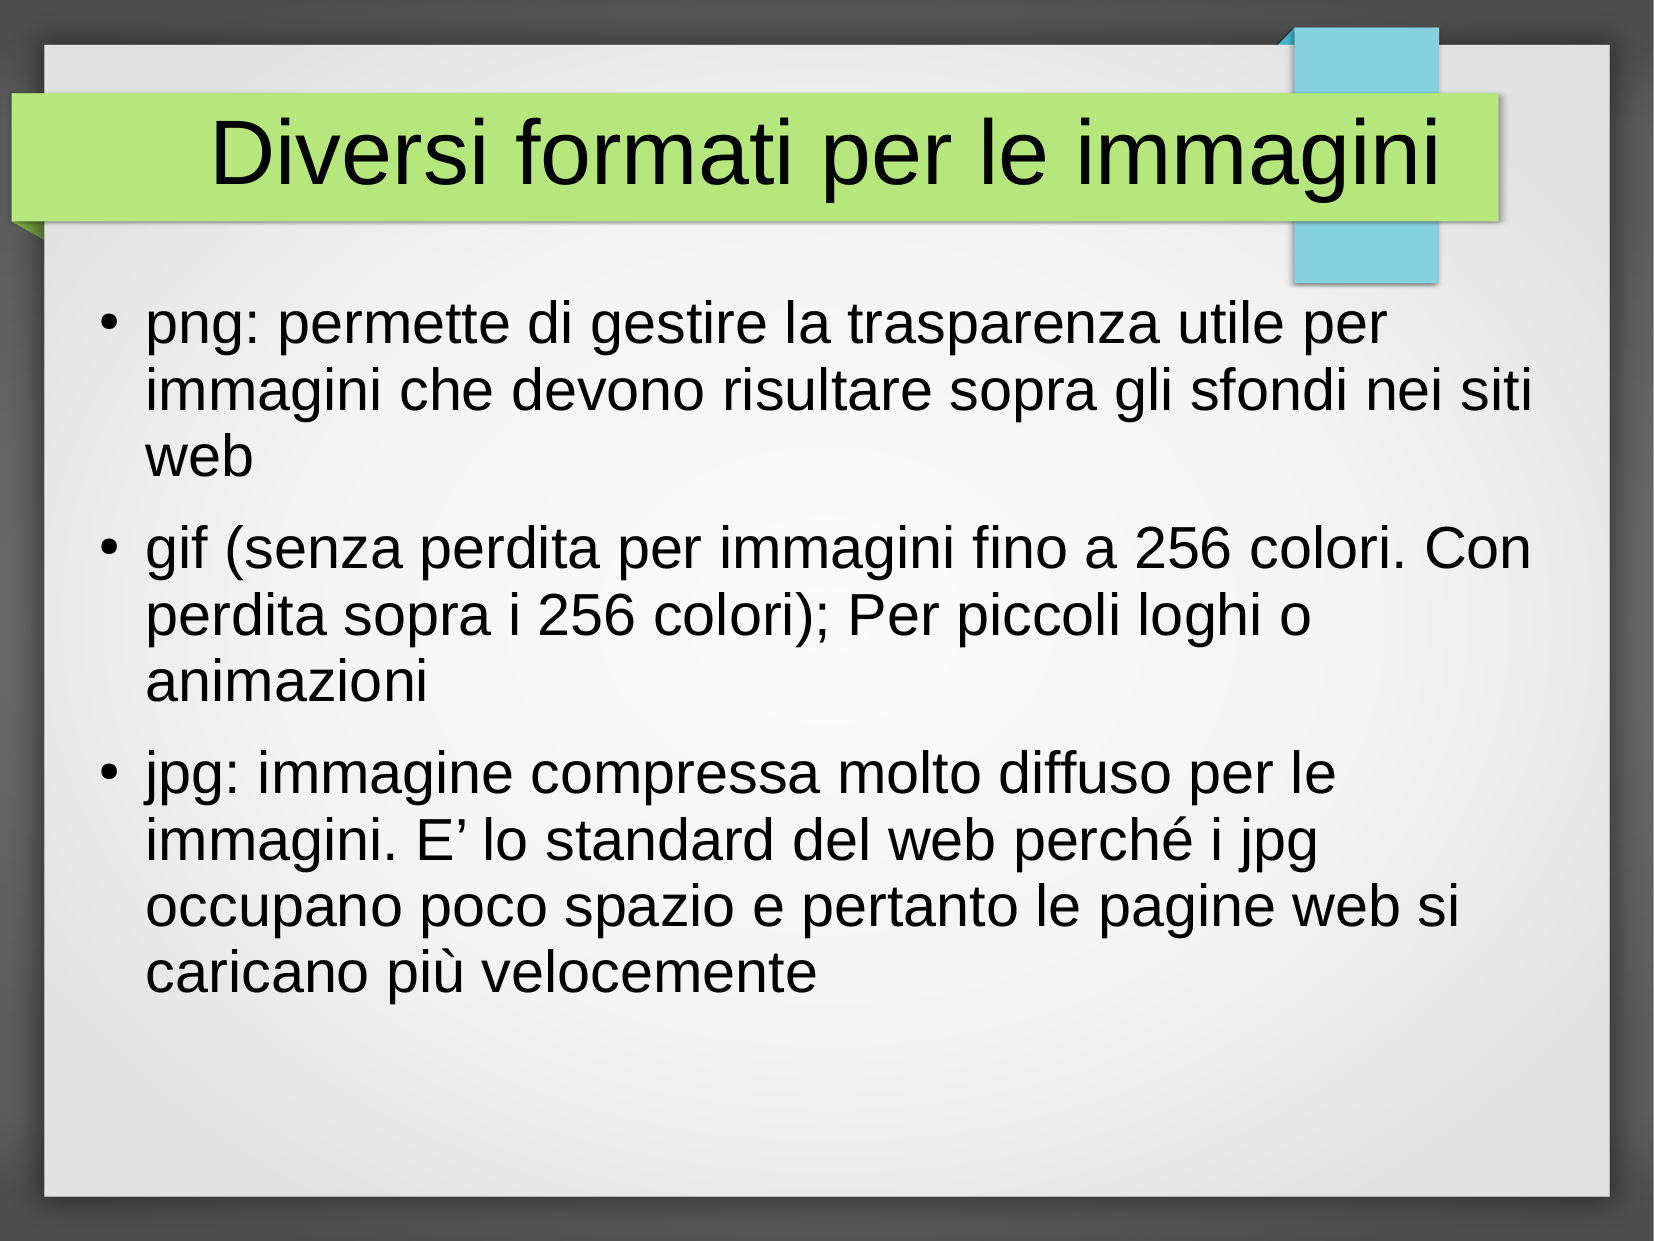

# Diversi formati per le immagini
png: permette di gestire la trasparenza utile per immagini che devono risultare sopra gli sfondi nei siti web
gif (senza perdita per immagini fino a 256 colori. Con perdita sopra i 256 colori); Per piccoli loghi o animazioni
jpg: immagine compressa molto diffuso per le immagini. E’ lo standard del web perché i jpg occupano poco spazio e pertanto le pagine web si caricano più velocemente